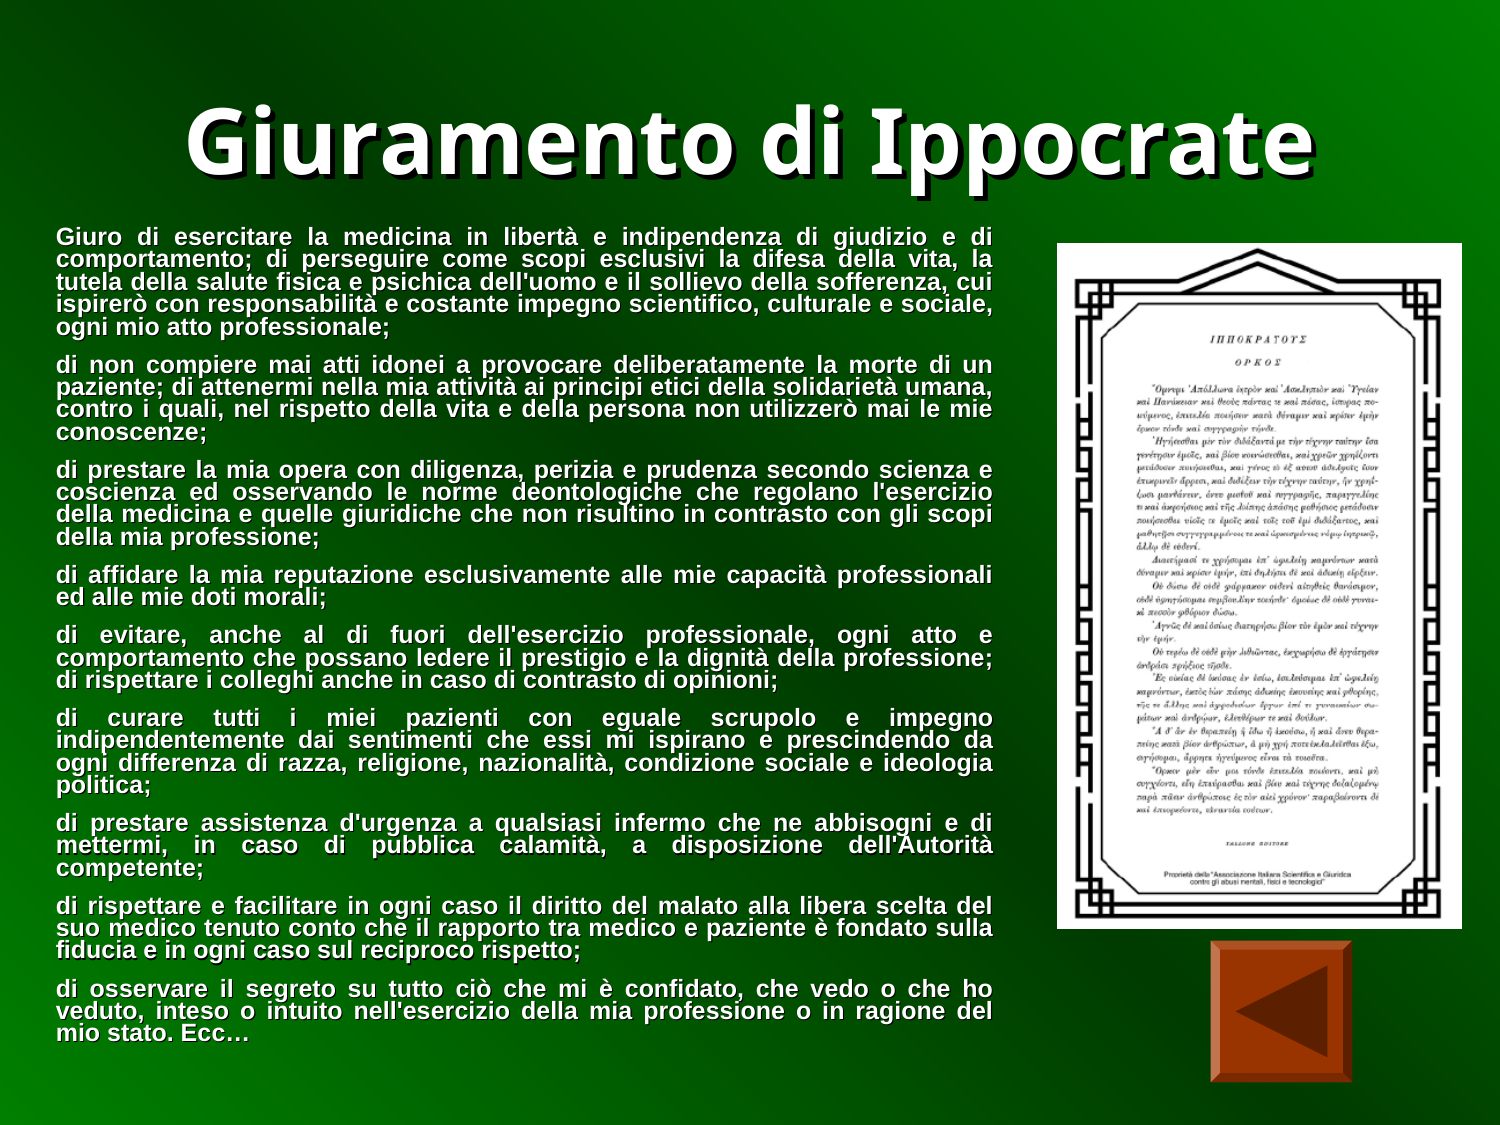

# Giuramento di Ippocrate
Giuro di esercitare la medicina in libertà e indipendenza di giudizio e di comportamento; di perseguire come scopi esclusivi la difesa della vita, la tutela della salute fisica e psichica dell'uomo e il sollievo della sofferenza, cui ispirerò con responsabilità e costante impegno scientifico, culturale e sociale, ogni mio atto professionale;
di non compiere mai atti idonei a provocare deliberatamente la morte di un paziente; di attenermi nella mia attività ai principi etici della solidarietà umana, contro i quali, nel rispetto della vita e della persona non utilizzerò mai le mie conoscenze;
di prestare la mia opera con diligenza, perizia e prudenza secondo scienza e coscienza ed osservando le norme deontologiche che regolano l'esercizio della medicina e quelle giuridiche che non risultino in contrasto con gli scopi della mia professione;
di affidare la mia reputazione esclusivamente alle mie capacità professionali ed alle mie doti morali;
di evitare, anche al di fuori dell'esercizio professionale, ogni atto e comportamento che possano ledere il prestigio e la dignità della professione; di rispettare i colleghi anche in caso di contrasto di opinioni;
di curare tutti i miei pazienti con eguale scrupolo e impegno indipendentemente dai sentimenti che essi mi ispirano e prescindendo da ogni differenza di razza, religione, nazionalità, condizione sociale e ideologia politica;
di prestare assistenza d'urgenza a qualsiasi infermo che ne abbisogni e di mettermi, in caso di pubblica calamità, a disposizione dell'Autorità competente;
di rispettare e facilitare in ogni caso il diritto del malato alla libera scelta del suo medico tenuto conto che il rapporto tra medico e paziente è fondato sulla fiducia e in ogni caso sul reciproco rispetto;
di osservare il segreto su tutto ciò che mi è confidato, che vedo o che ho veduto, inteso o intuito nell'esercizio della mia professione o in ragione del mio stato. Ecc…